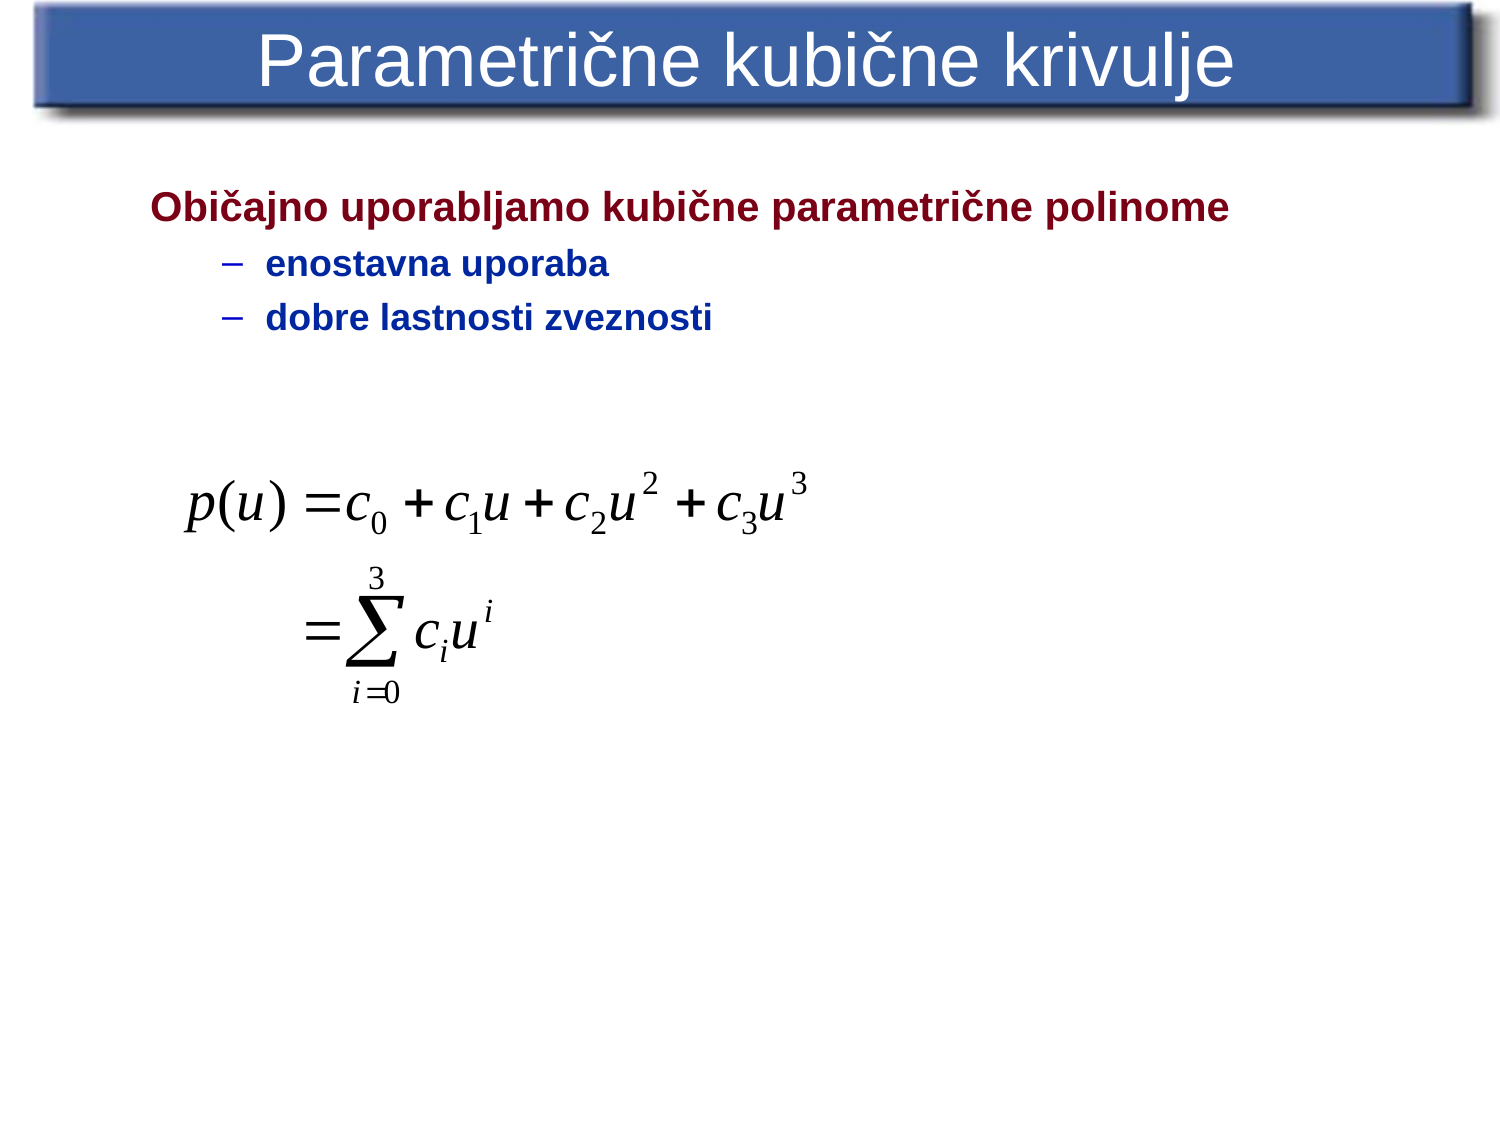

# Parametrične kubične krivulje
Običajno uporabljamo kubične parametrične polinome
enostavna uporaba
dobre lastnosti zveznosti